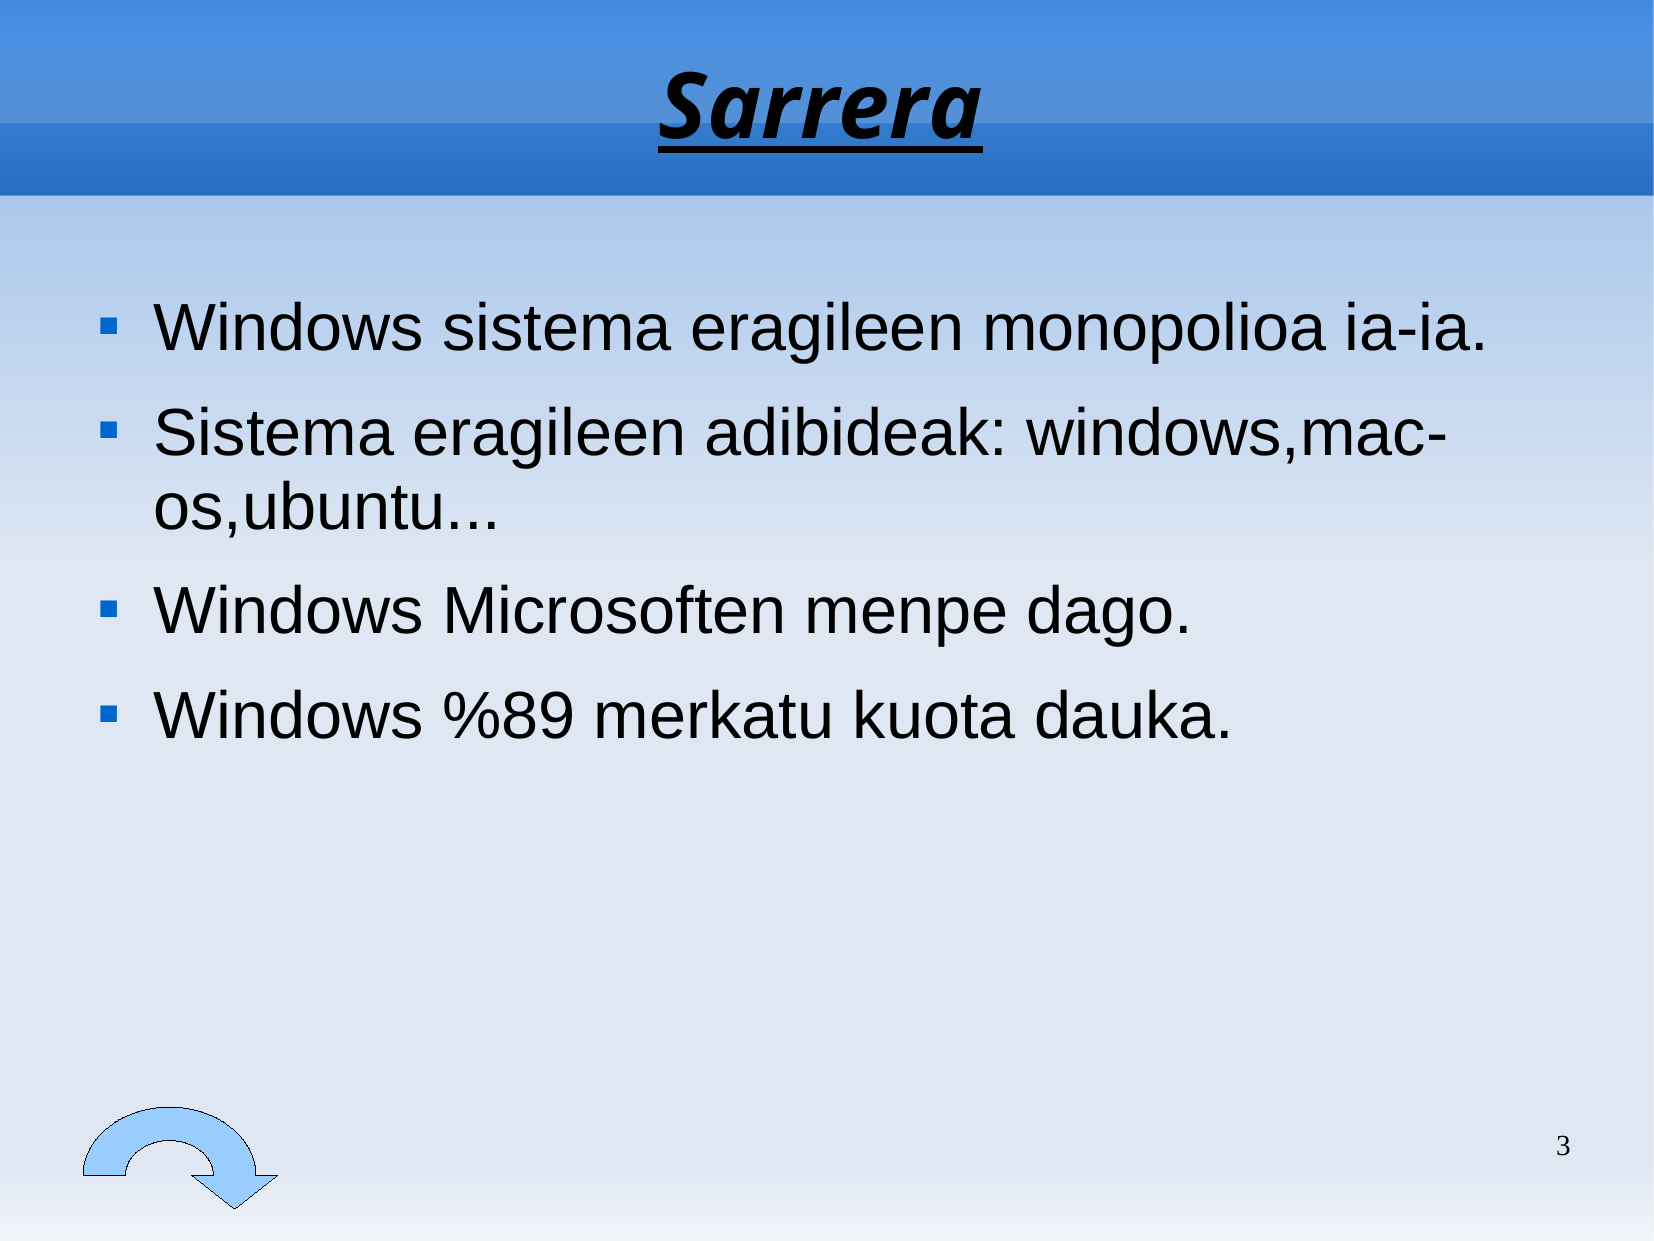

# Sarrera
Windows sistema eragileen monopolioa ia-ia.
Sistema eragileen adibideak: windows,mac- os,ubuntu...
Windows Microsoften menpe dago.
Windows %89 merkatu kuota dauka.
3